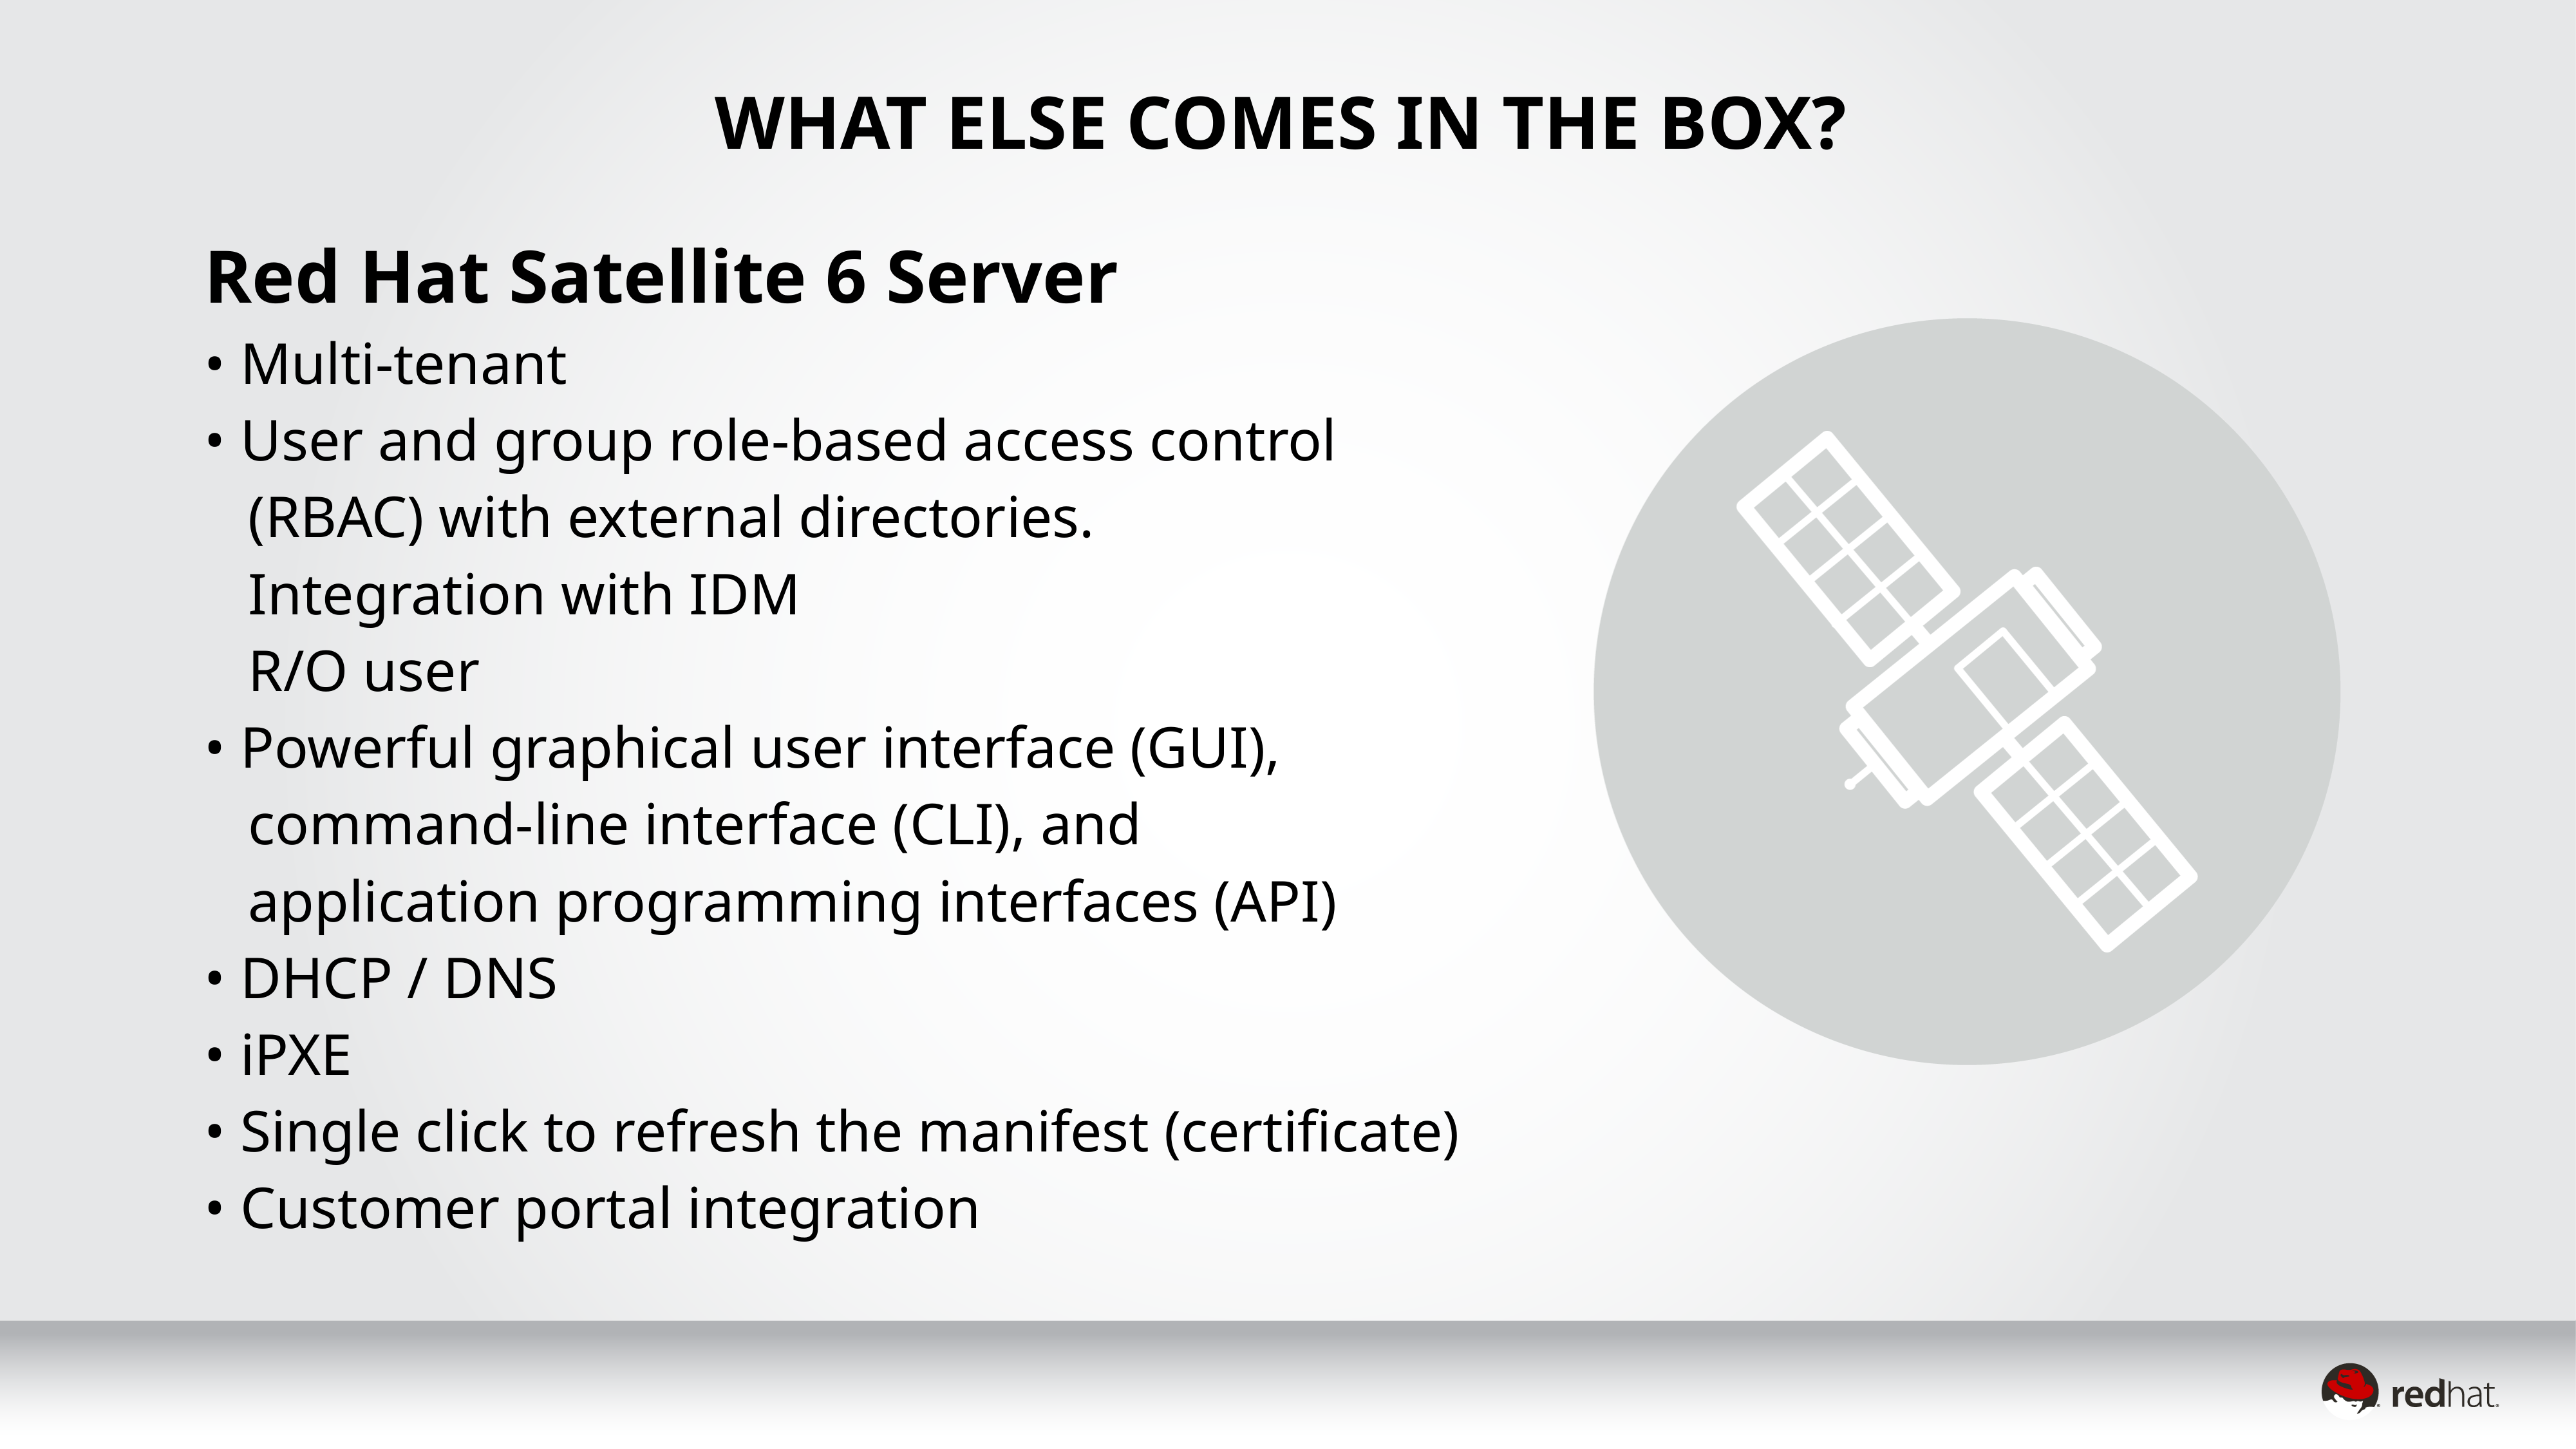

WHAT ELSE COMES IN THE BOX?
Red Hat Satellite 6 Server
• Multi-tenant
• User and group role-based access control
 (RBAC) with external directories.
 Integration with IDM
 R/O user
• Powerful graphical user interface (GUI),
 command-line interface (CLI), and
 application programming interfaces (API)
• DHCP / DNS
• iPXE
• Single click to refresh the manifest (certificate)
• Customer portal integration
17